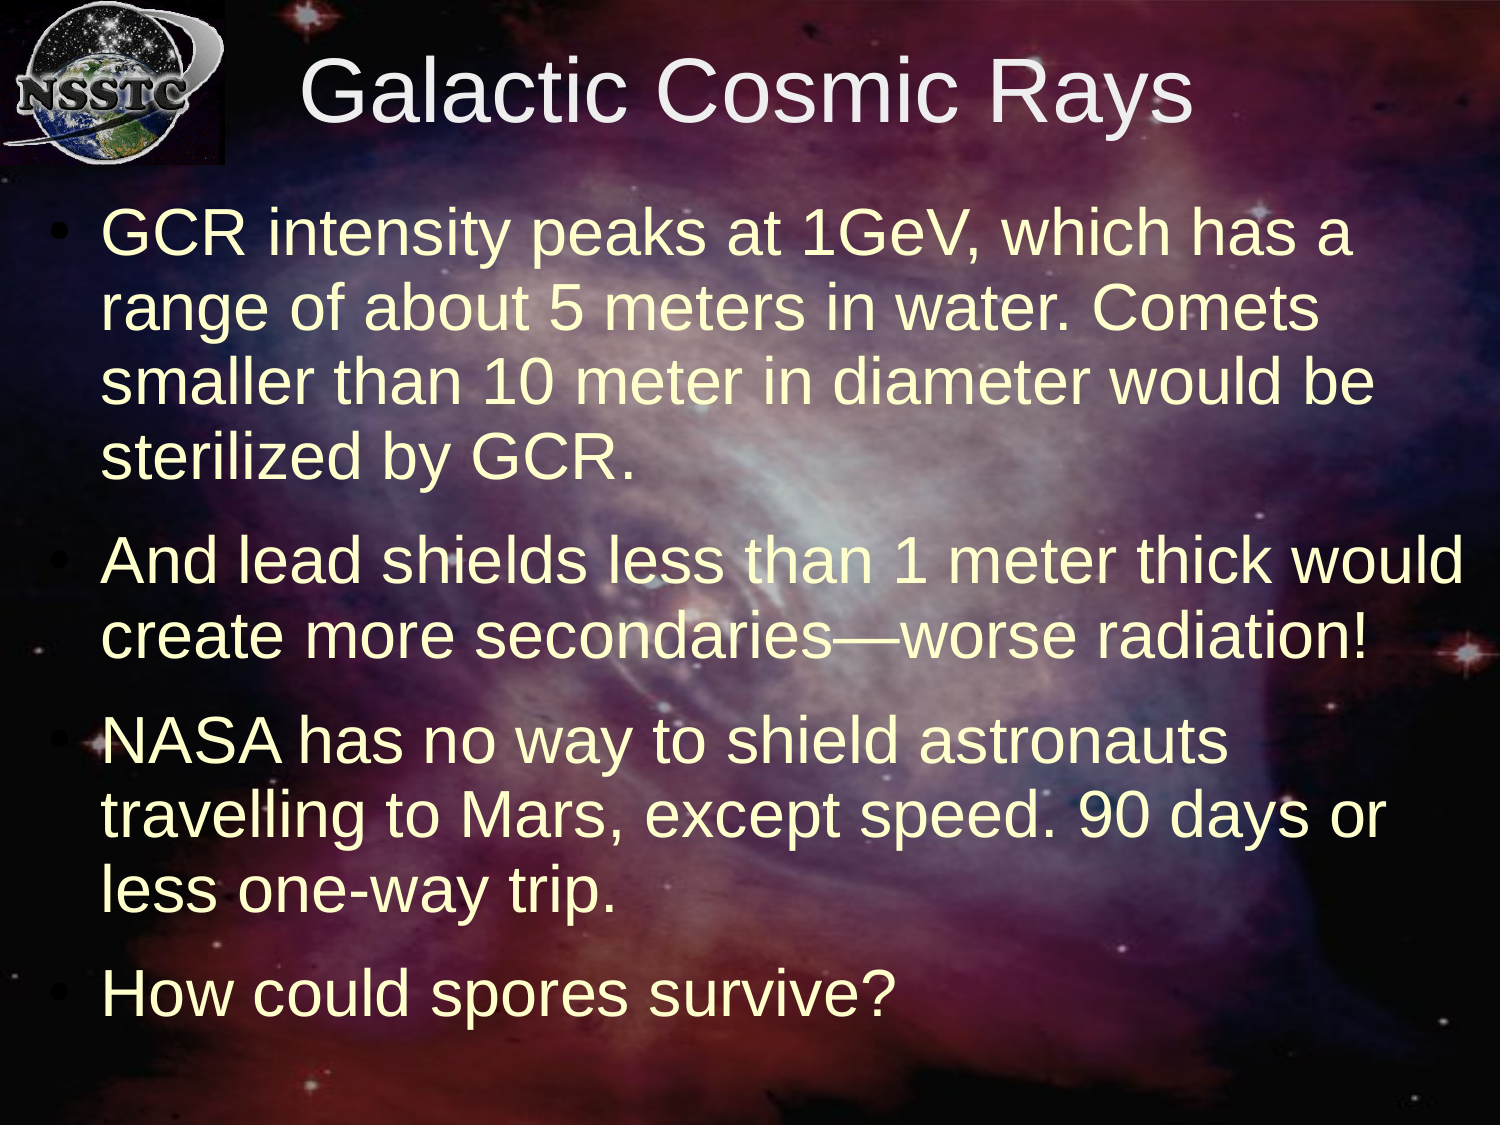

# Galactic Cosmic Rays
GCR intensity peaks at 1GeV, which has a range of about 5 meters in water. Comets smaller than 10 meter in diameter would be sterilized by GCR.
And lead shields less than 1 meter thick would create more secondaries—worse radiation!
NASA has no way to shield astronauts travelling to Mars, except speed. 90 days or less one-way trip.
How could spores survive?